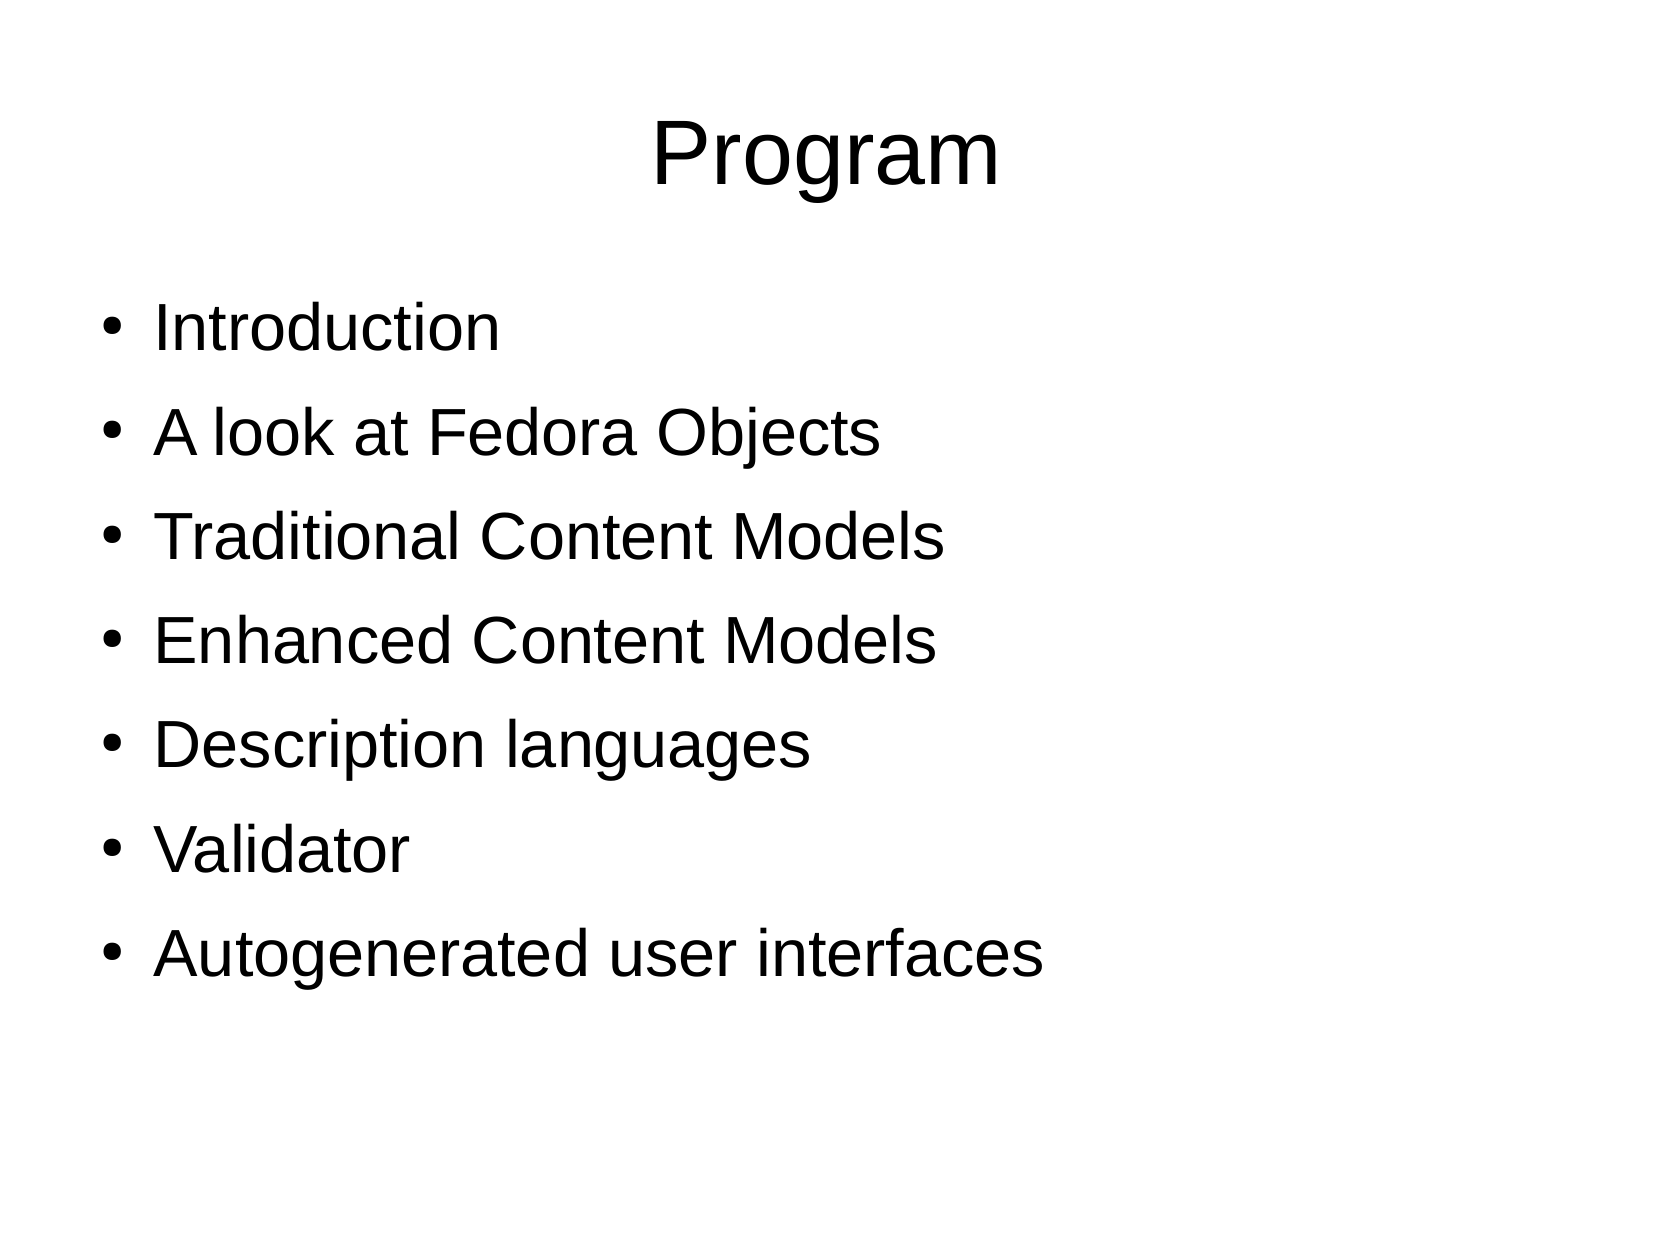

# Program
Introduction
A look at Fedora Objects
Traditional Content Models
Enhanced Content Models
Description languages
Validator
Autogenerated user interfaces